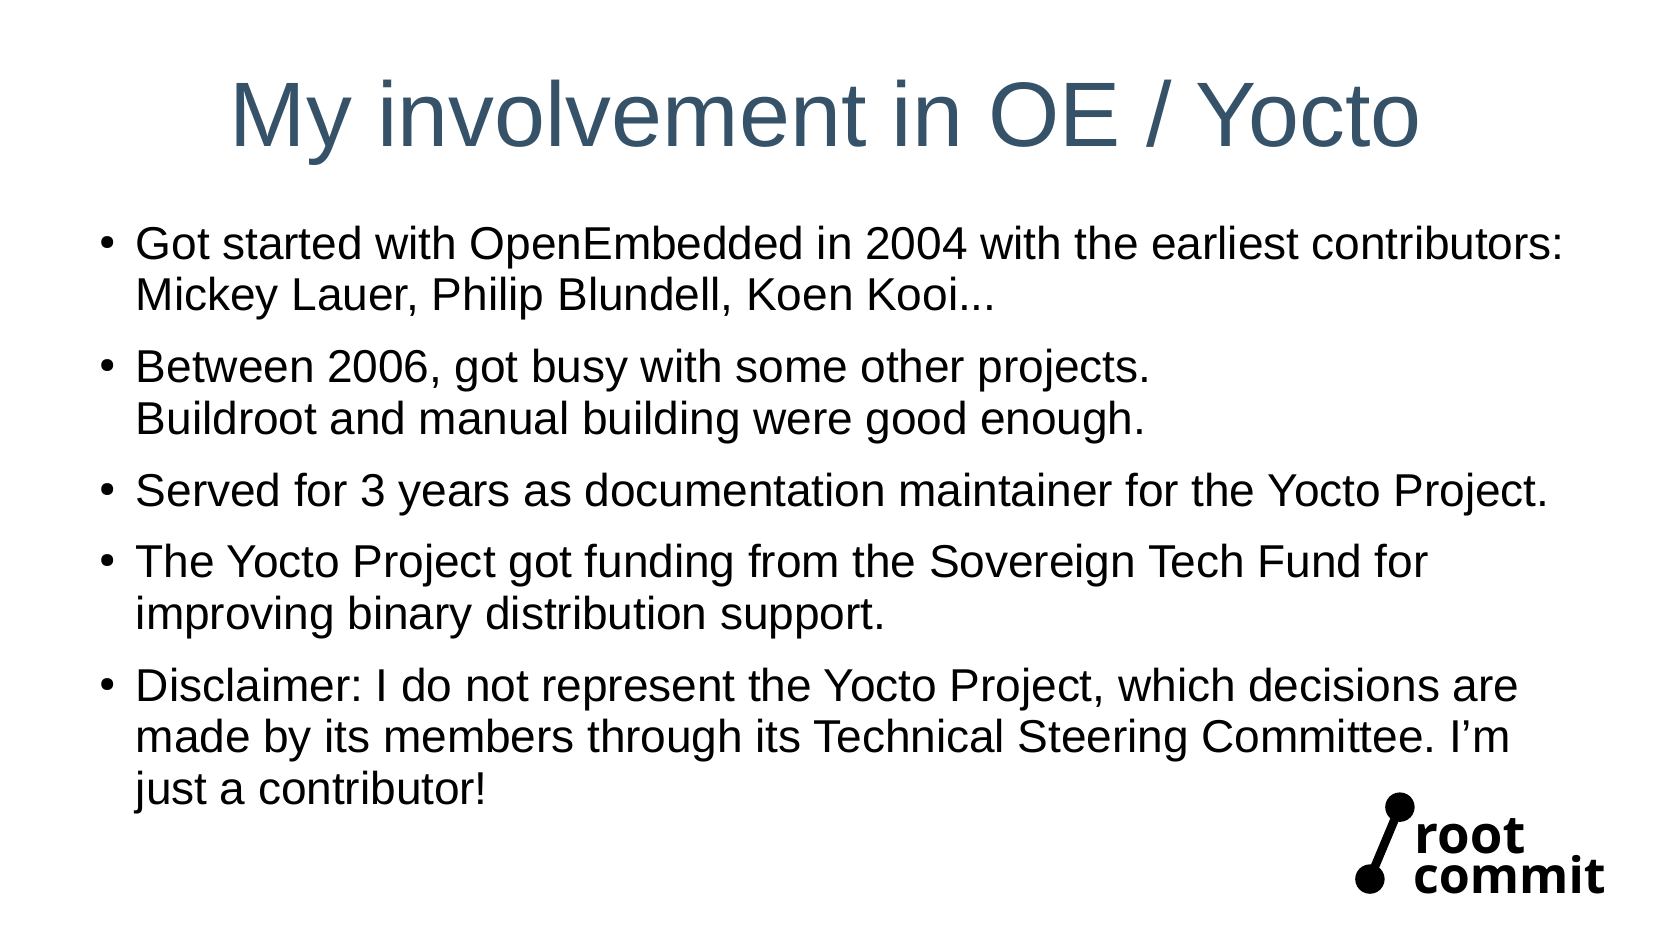

# My involvement in OE / Yocto
Got started with OpenEmbedded in 2004 with the earliest contributors: Mickey Lauer, Philip Blundell, Koen Kooi...
Between 2006, got busy with some other projects.
Buildroot and manual building were good enough.
Served for 3 years as documentation maintainer for the Yocto Project.
The Yocto Project got funding from the Sovereign Tech Fund for improving binary distribution support.
Disclaimer: I do not represent the Yocto Project, which decisions are made by its members through its Technical Steering Committee. I’m just a contributor!